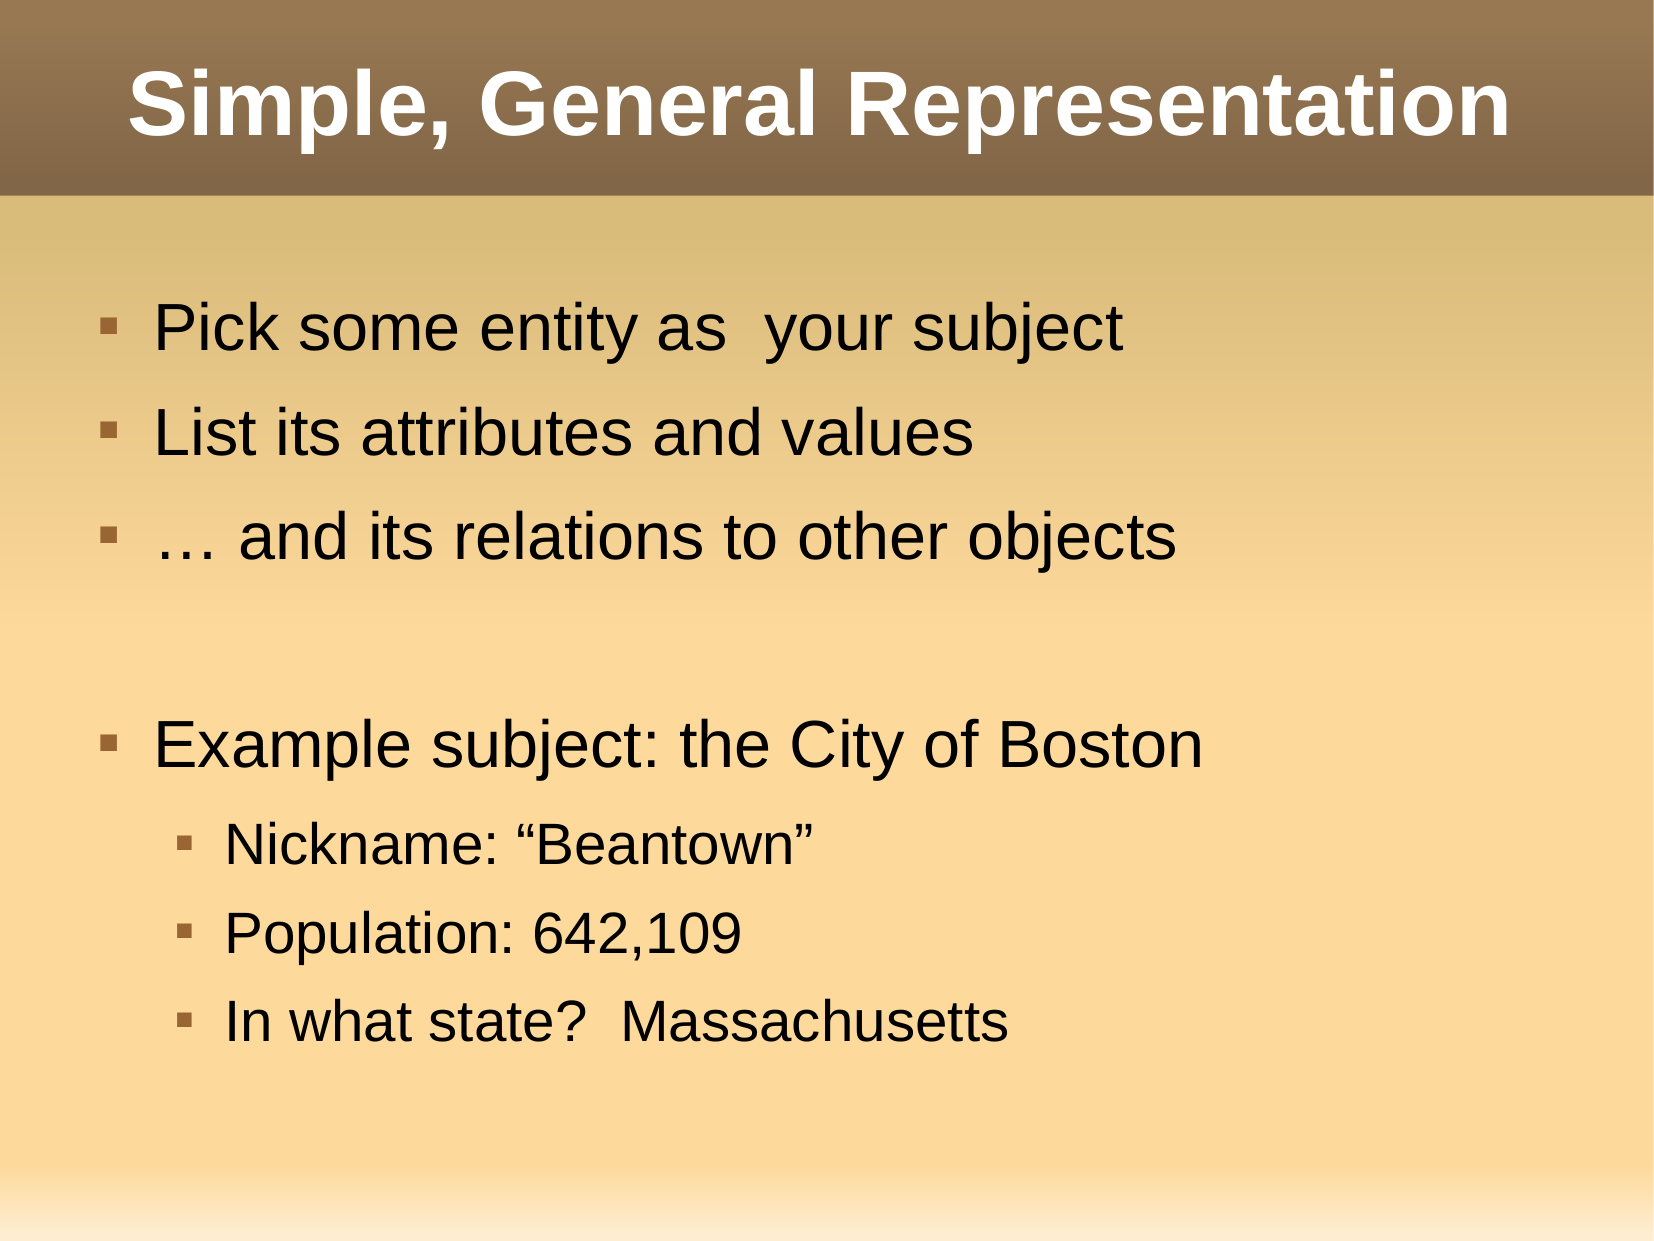

# Simple, General Representation
Pick some entity as your subject
List its attributes and values
… and its relations to other objects
Example subject: the City of Boston
Nickname: “Beantown”
Population: 642,109
In what state? Massachusetts